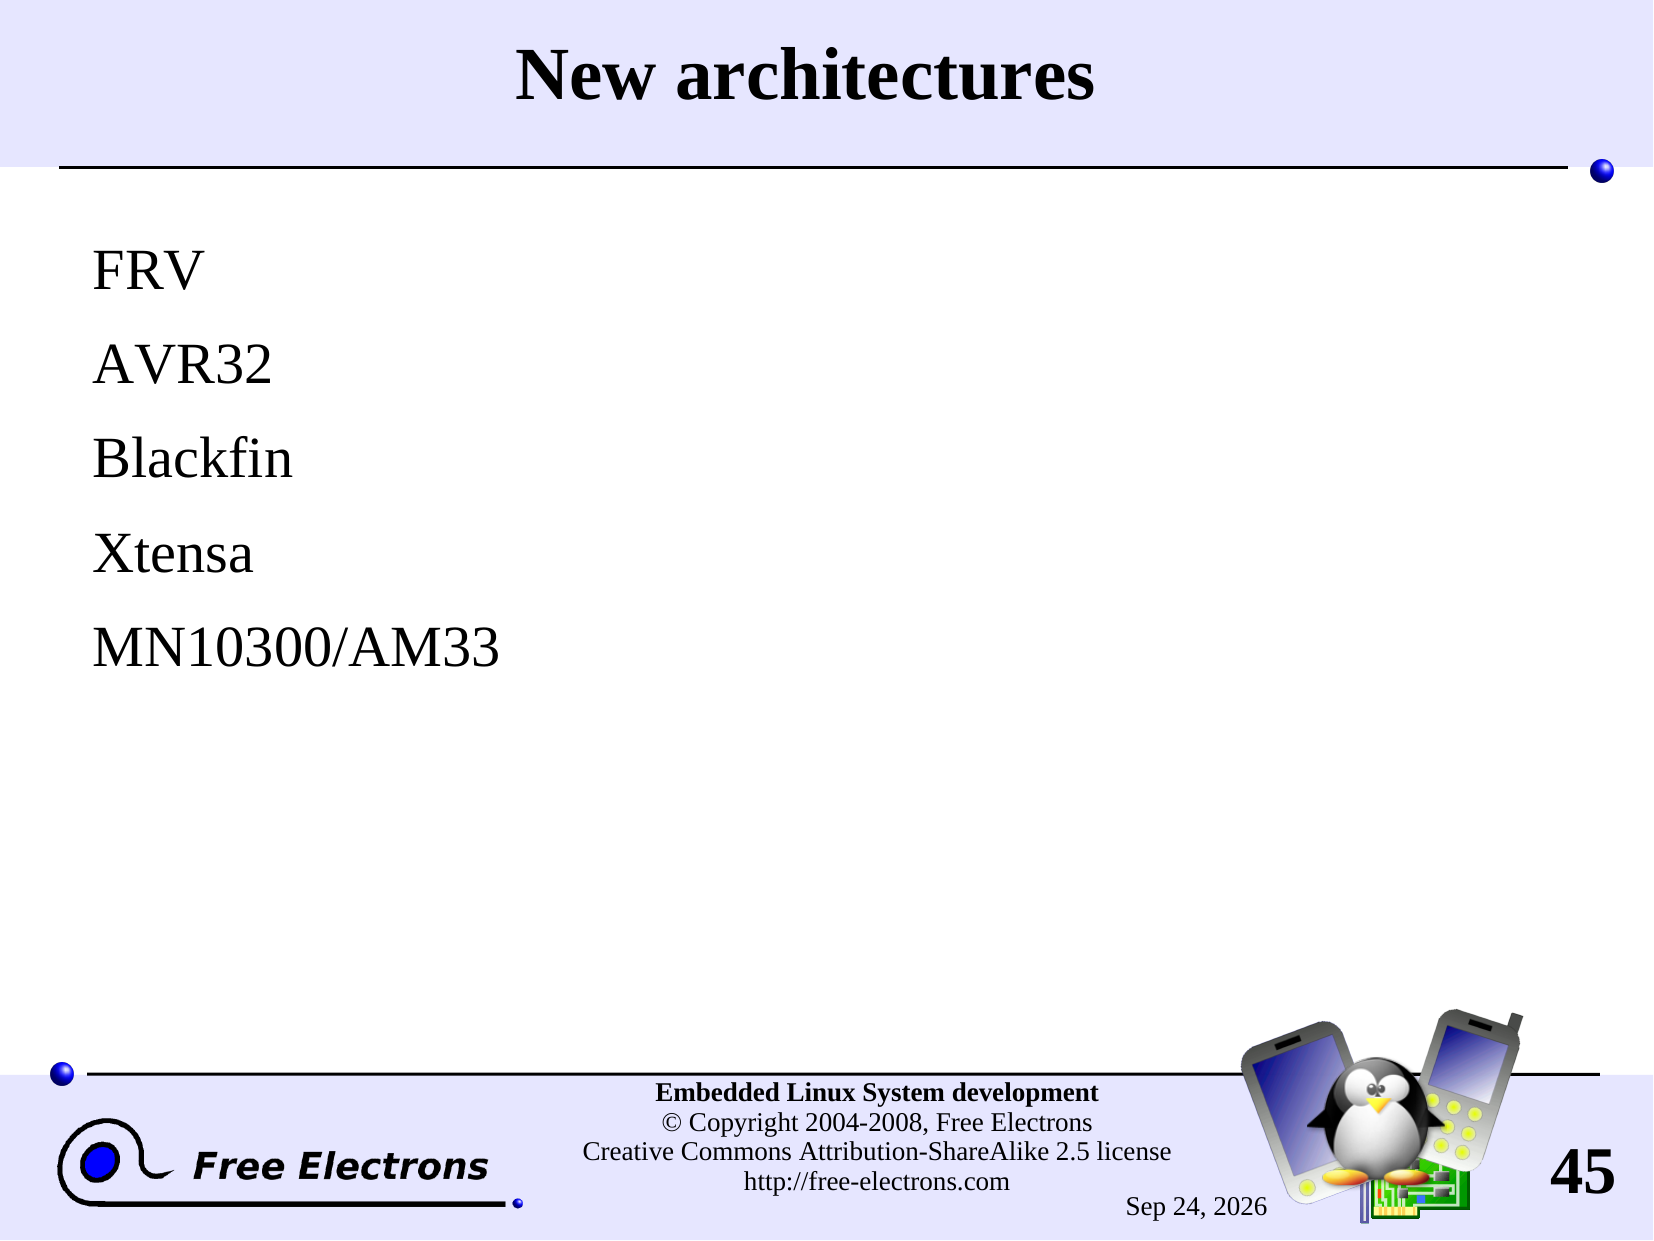

# New architectures
FRV
AVR32
Blackfin
Xtensa
MN10300/AM33